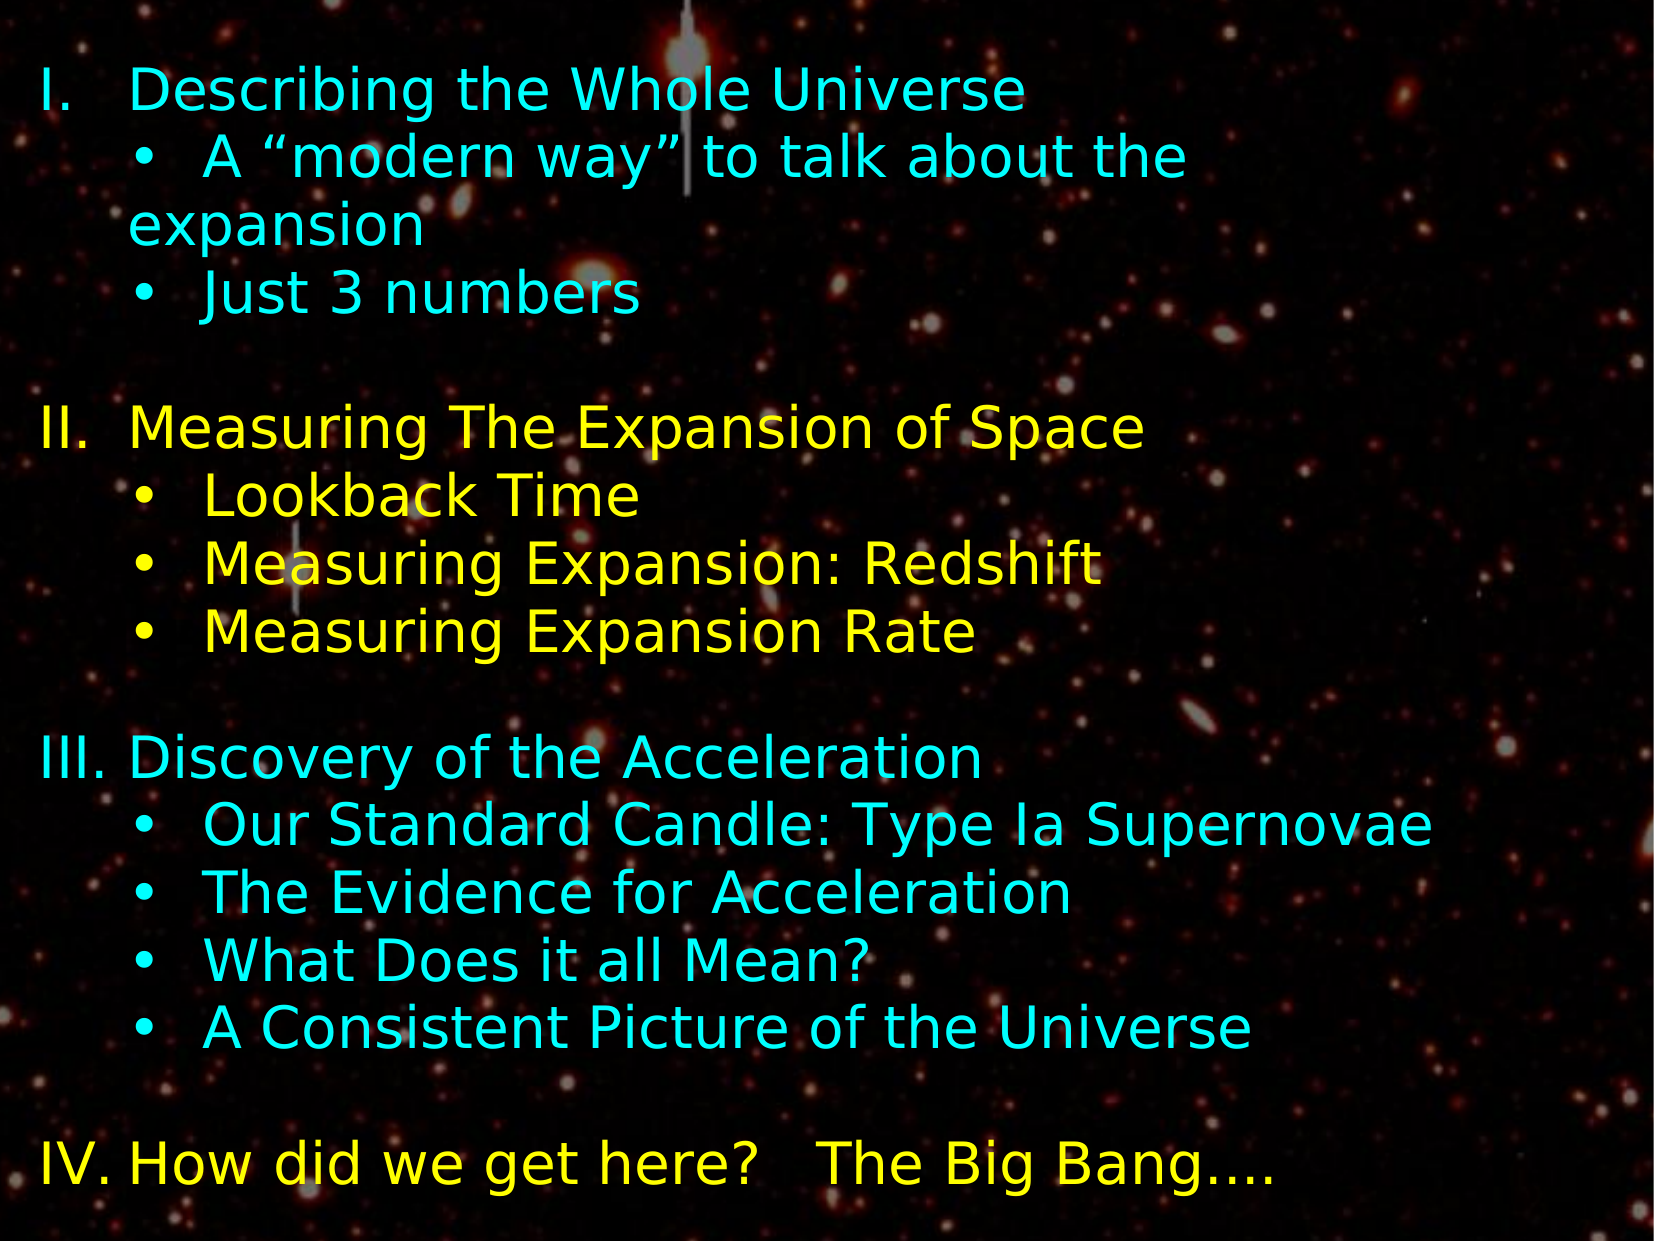

I.	Describing the Whole Universe
	•	A “modern way” to talk about the expansion
	•	Just 3 numbers
II.	Measuring The Expansion of Space
	•	Lookback Time
	•	Measuring Expansion: Redshift
	•	Measuring Expansion Rate
III.	Discovery of the Acceleration
	•	Our Standard Candle: Type Ia Supernovae
	•	The Evidence for Acceleration
	•	What Does it all Mean?
	•	A Consistent Picture of the Universe
IV.	How did we get here? The Big Bang....